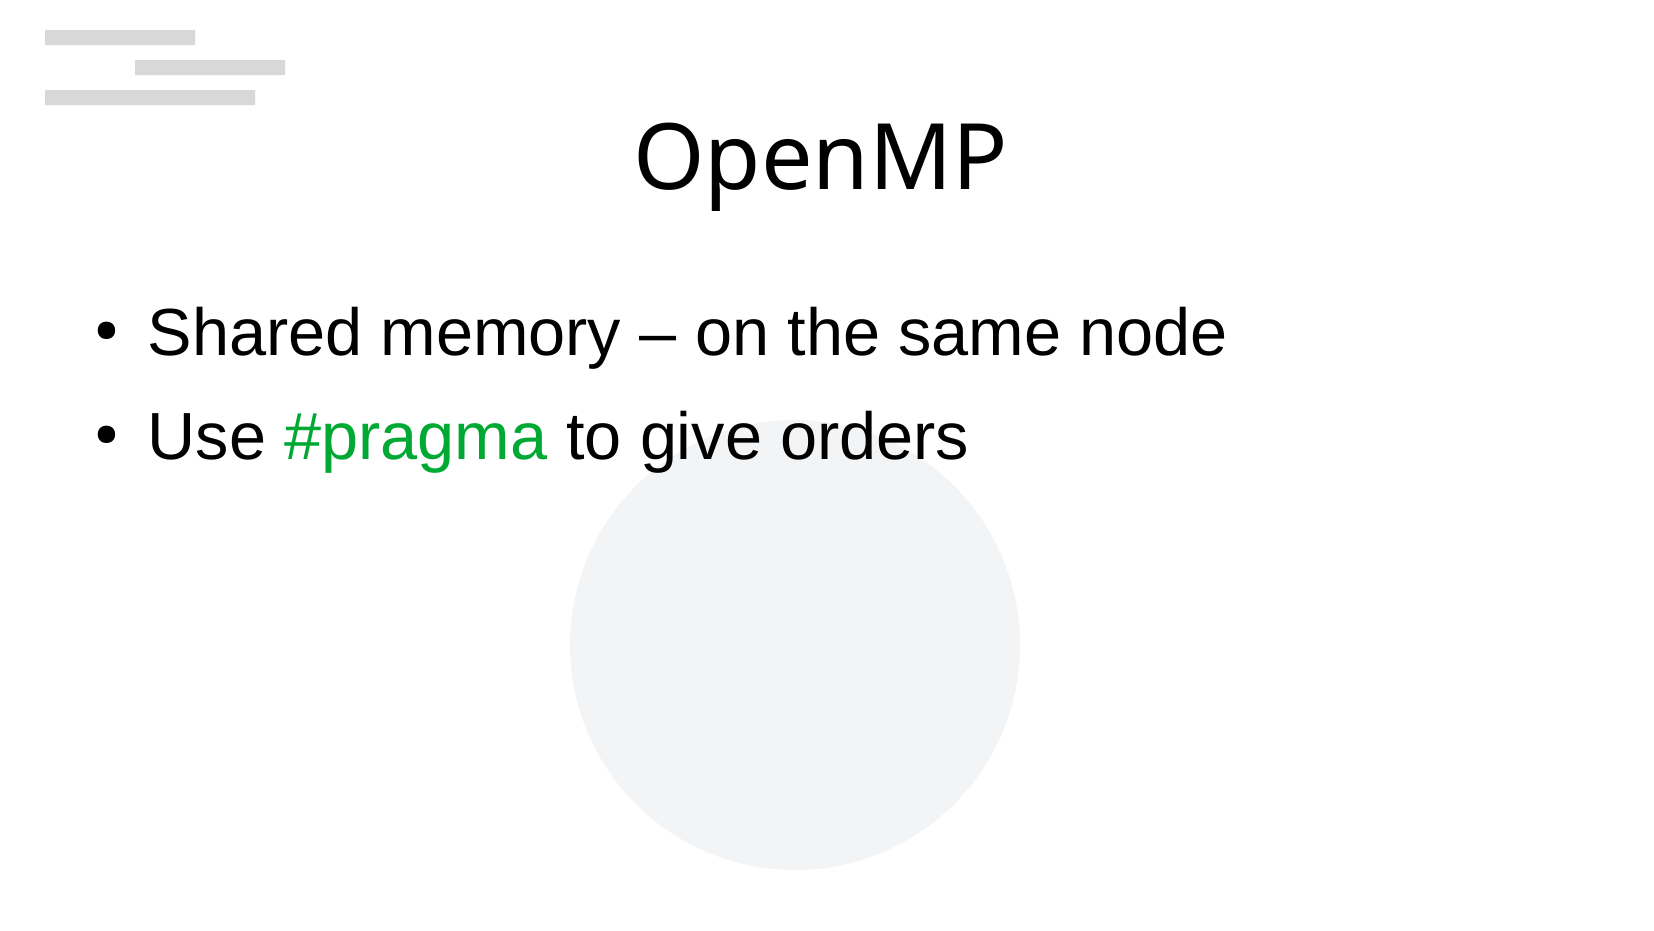

# OpenMP
Shared memory – on the same node
Use #pragma to give orders